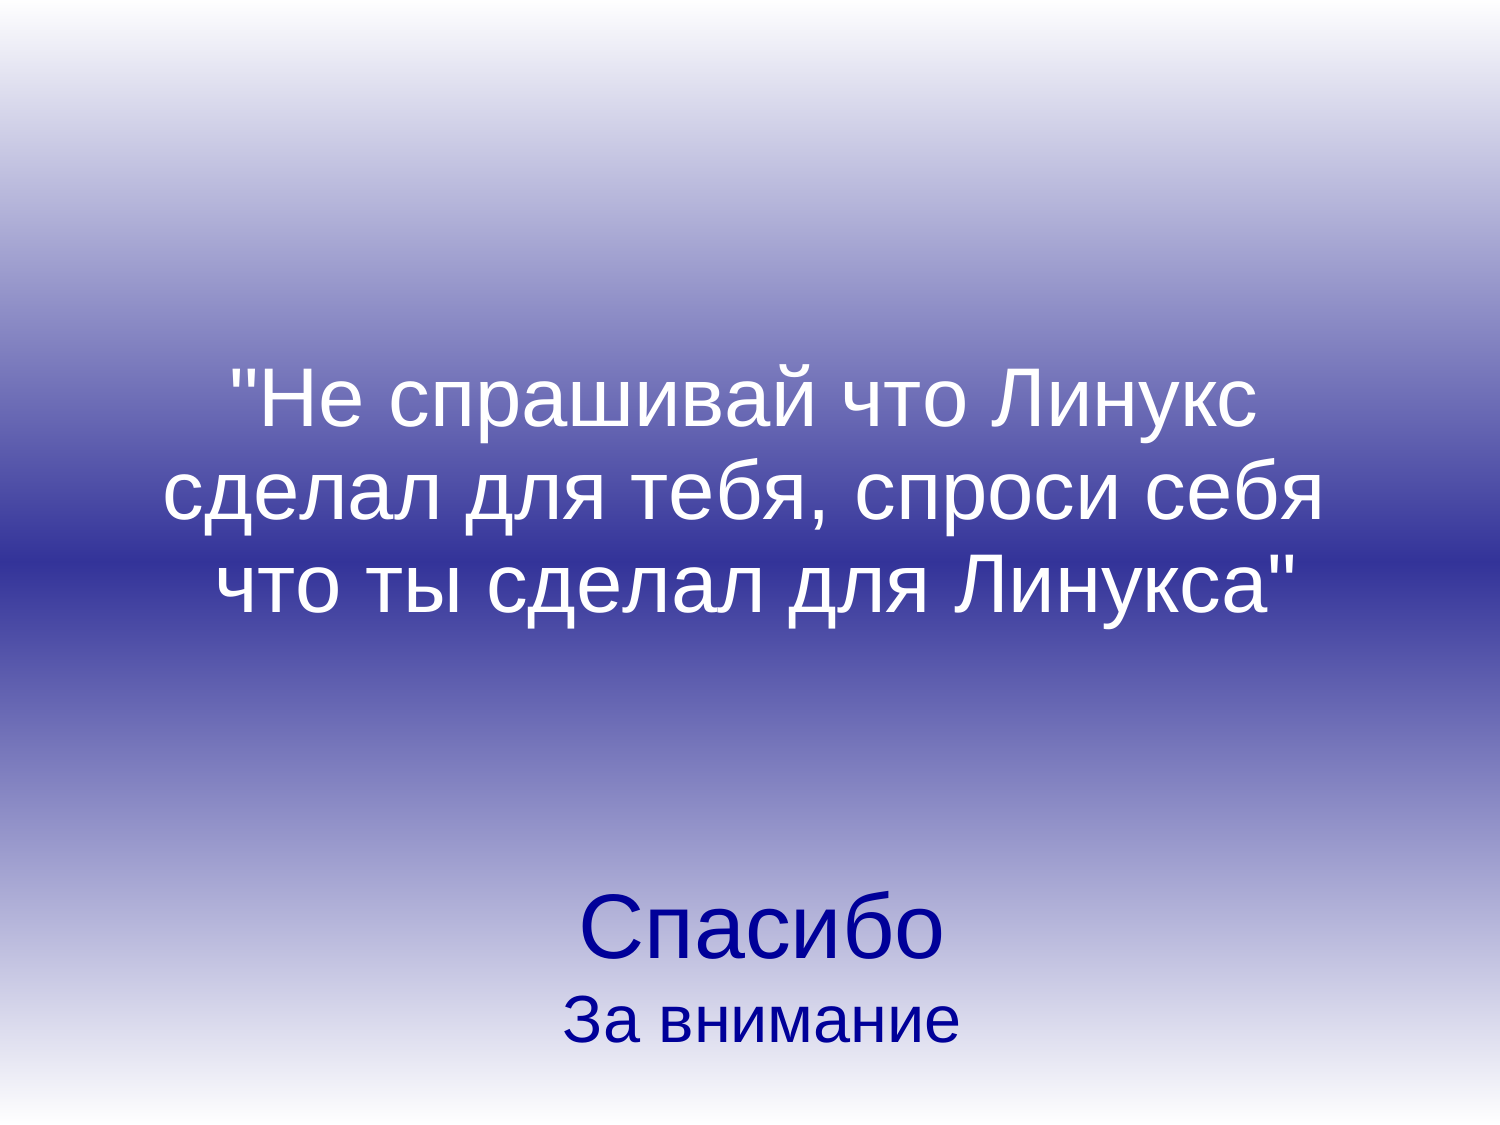

"Не спрашивай что Линукс
сделал для тебя, спроси себя
что ты сделал для Линукса"
# Спасибо
За внимание